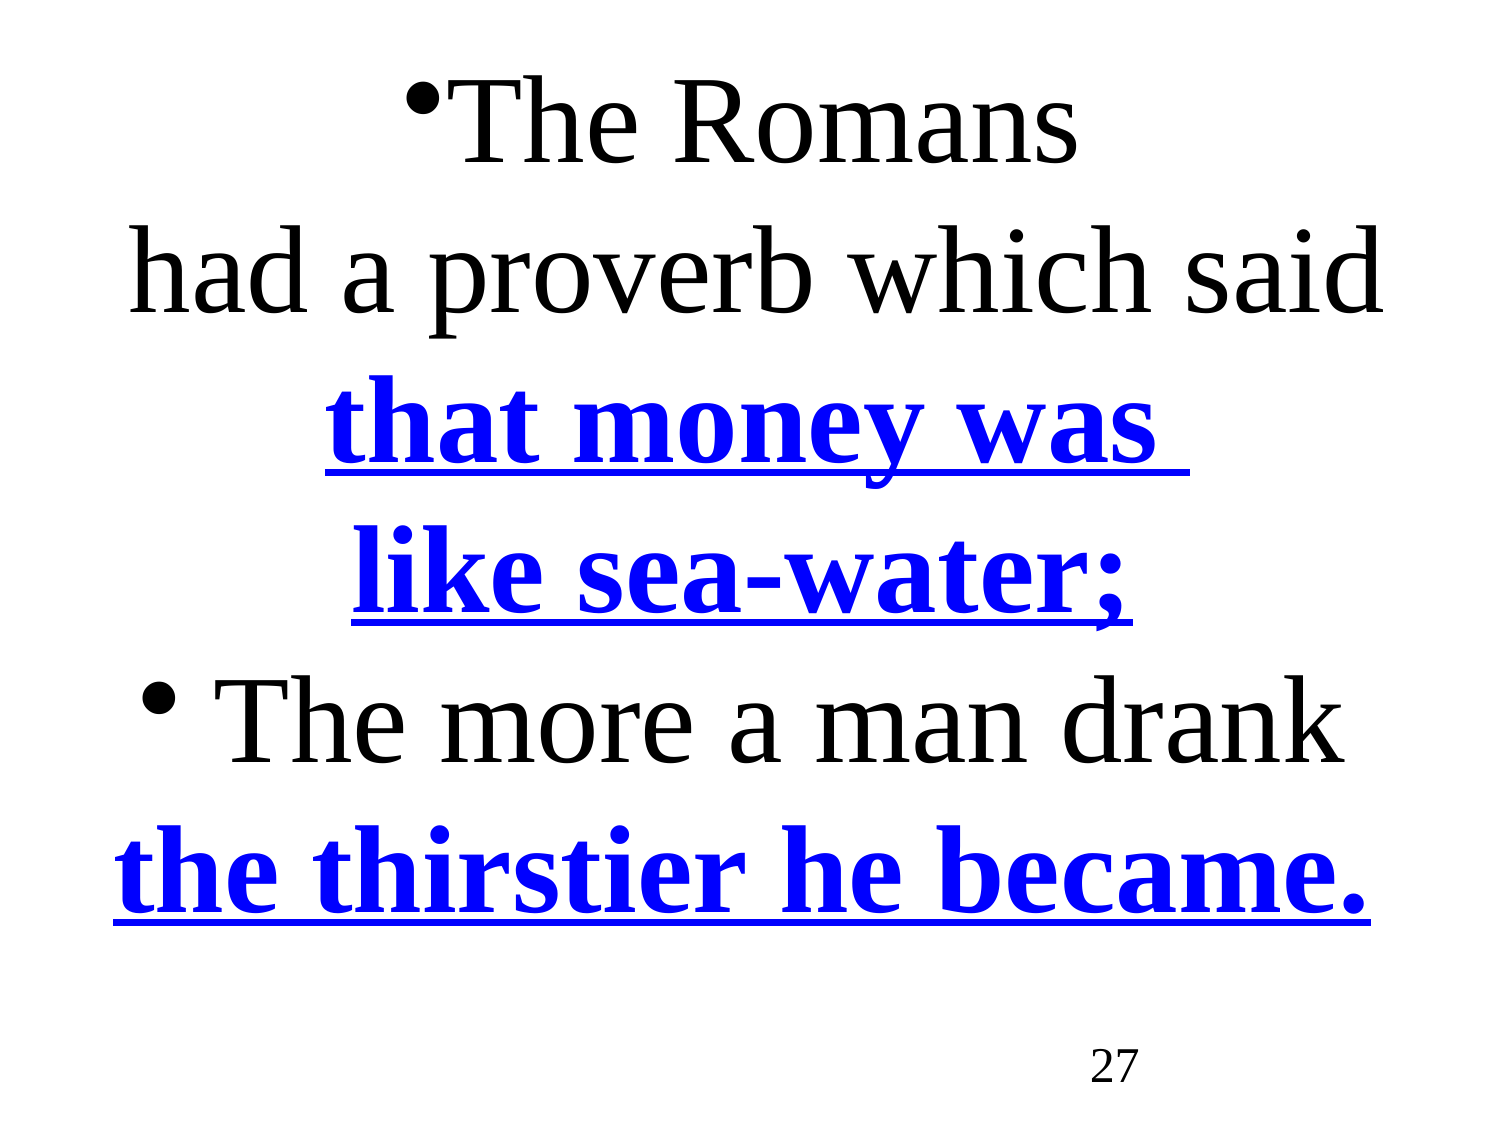

The Romans
had a proverb which said that money was
like sea-water;
 The more a man drank
the thirstier he became.
27